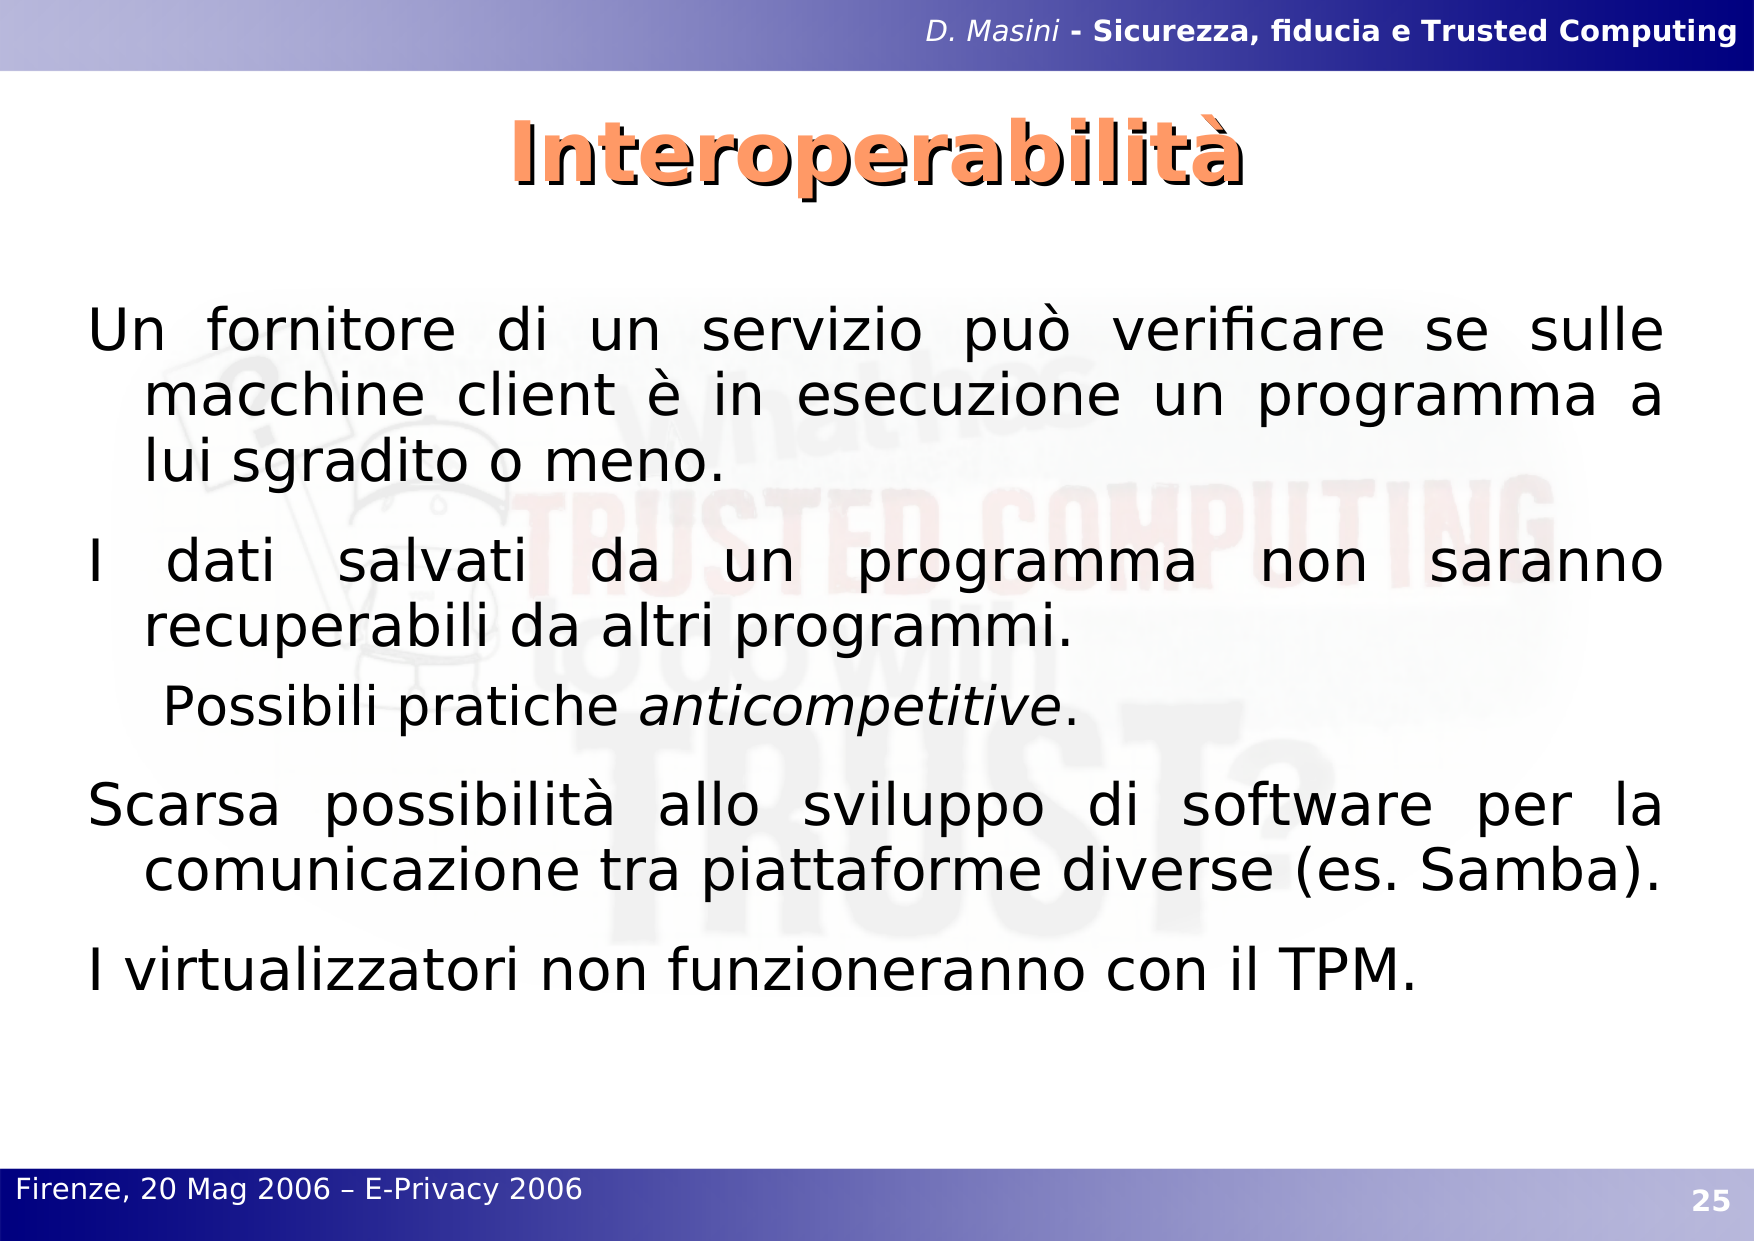

D. Masini - Sicurezza, fiducia e Trusted Computing
# Interoperabilità
Un fornitore di un servizio può verificare se sulle macchine client è in esecuzione un programma a lui sgradito o meno.
I dati salvati da un programma non saranno recuperabili da altri programmi.
Possibili pratiche anticompetitive.
Scarsa possibilità allo sviluppo di software per la comunicazione tra piattaforme diverse (es. Samba).
I virtualizzatori non funzioneranno con il TPM.
Firenze, 20 Mag 2006 – E-Privacy 2006